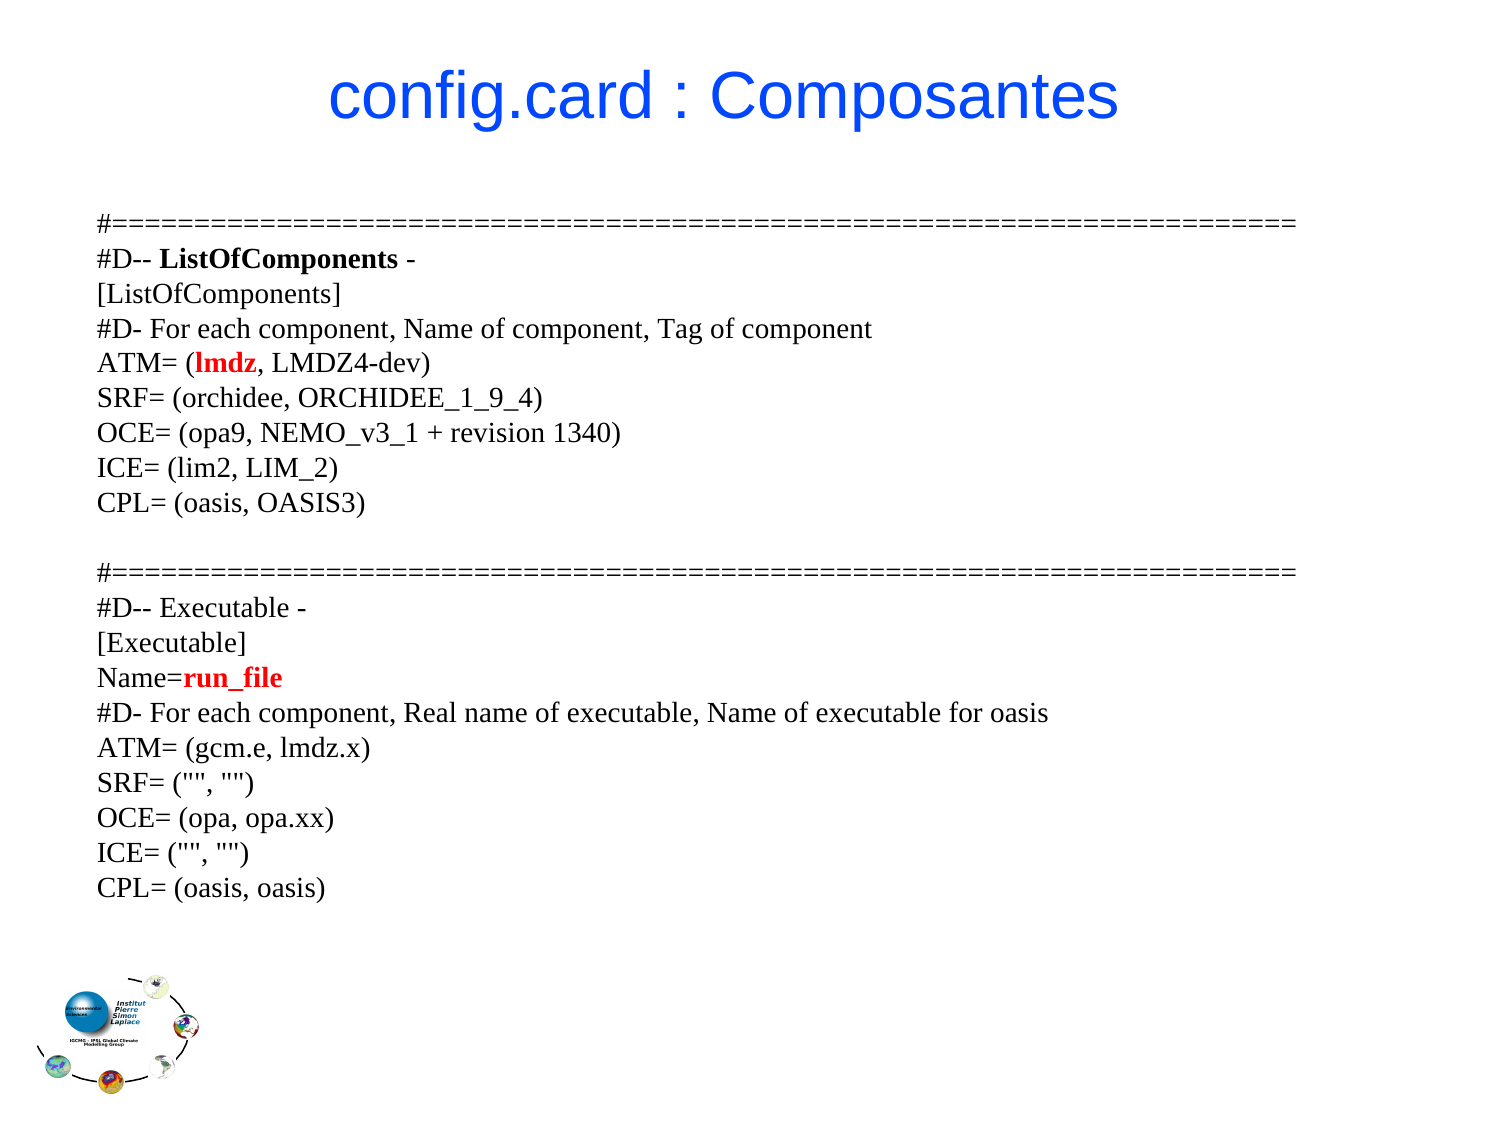

config.card : Composantes
#========================================================================
#D-- ListOfComponents -
[ListOfComponents]
#D- For each component, Name of component, Tag of component
ATM= (lmdz, LMDZ4-dev)
SRF= (orchidee, ORCHIDEE_1_9_4)
OCE= (opa9, NEMO_v3_1 + revision 1340)
ICE= (lim2, LIM_2)
CPL= (oasis, OASIS3)
#========================================================================
#D-- Executable -
[Executable]
Name=run_file
#D- For each component, Real name of executable, Name of executable for oasis
ATM= (gcm.e, lmdz.x)
SRF= ("", "")
OCE= (opa, opa.xx)
ICE= ("", "")
CPL= (oasis, oasis)